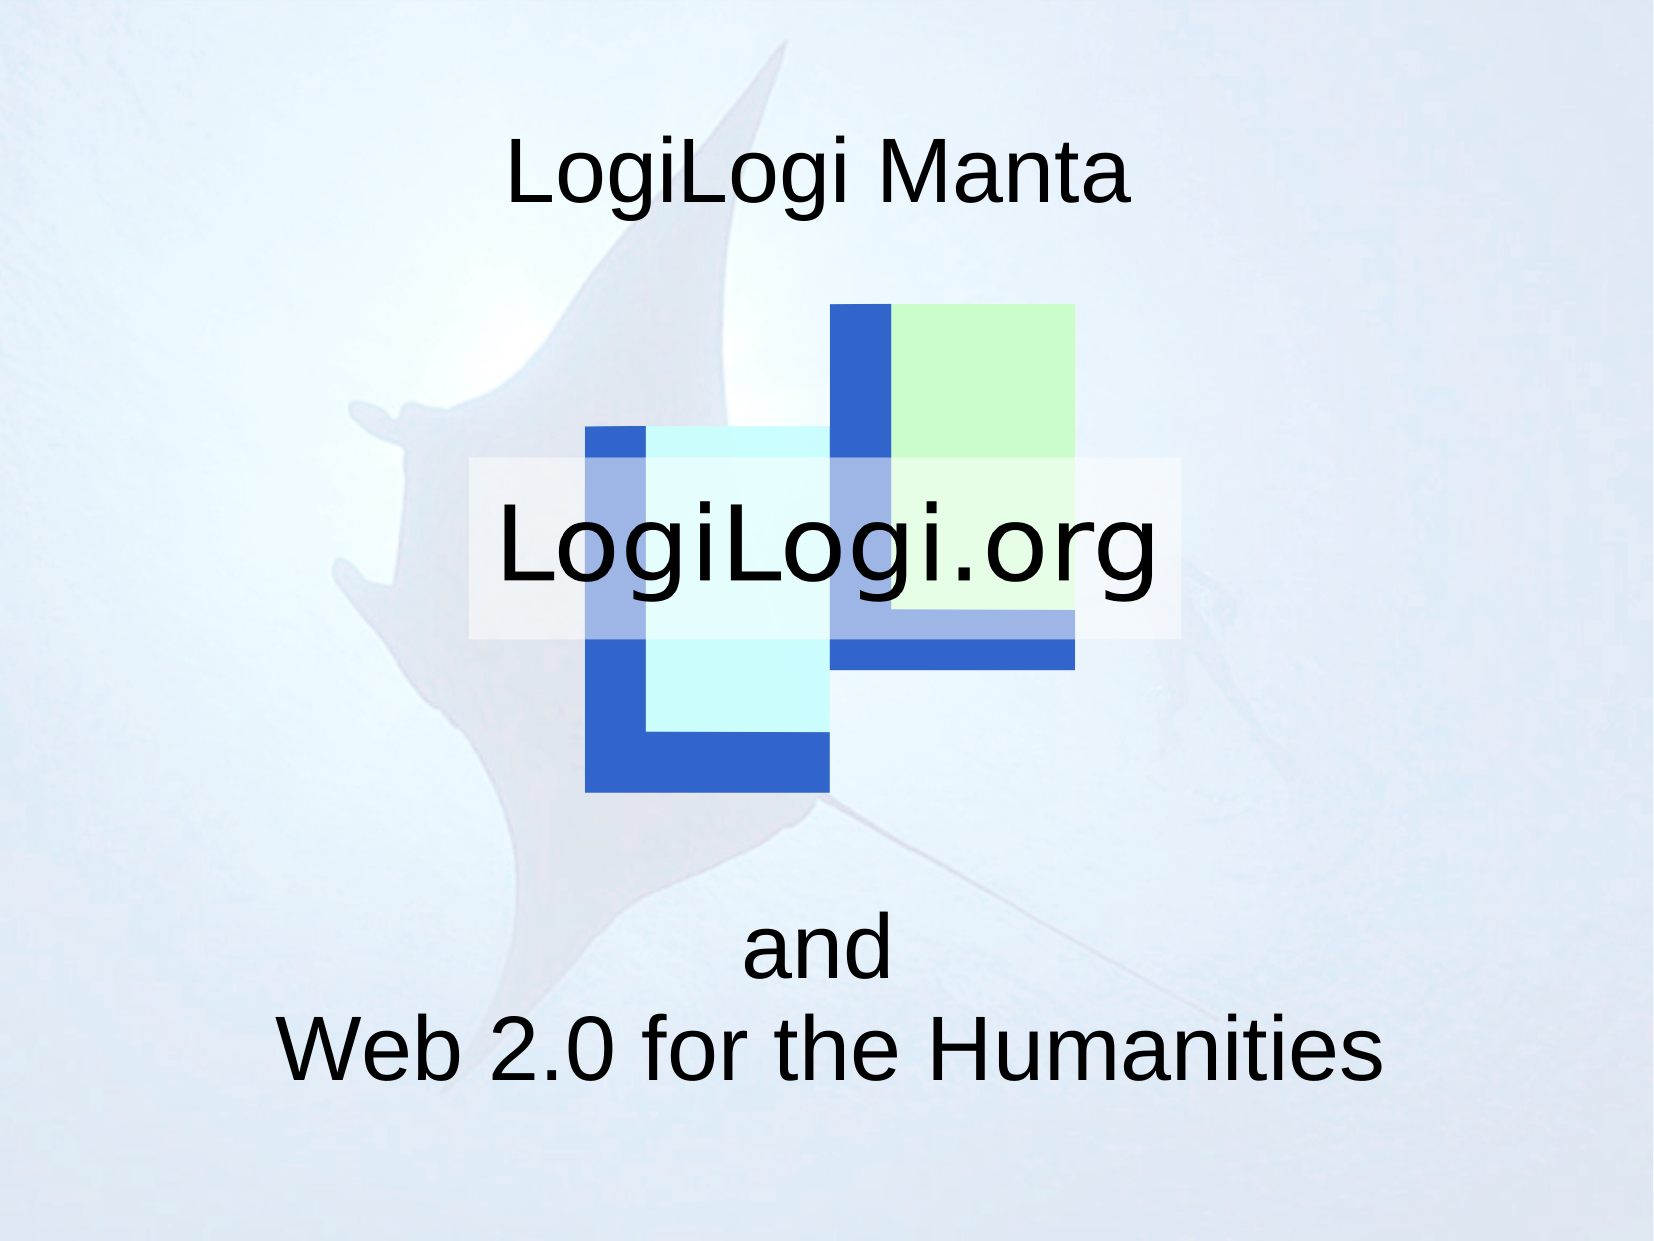

# LogiLogi Manta
and
Web 2.0 for the Humanities